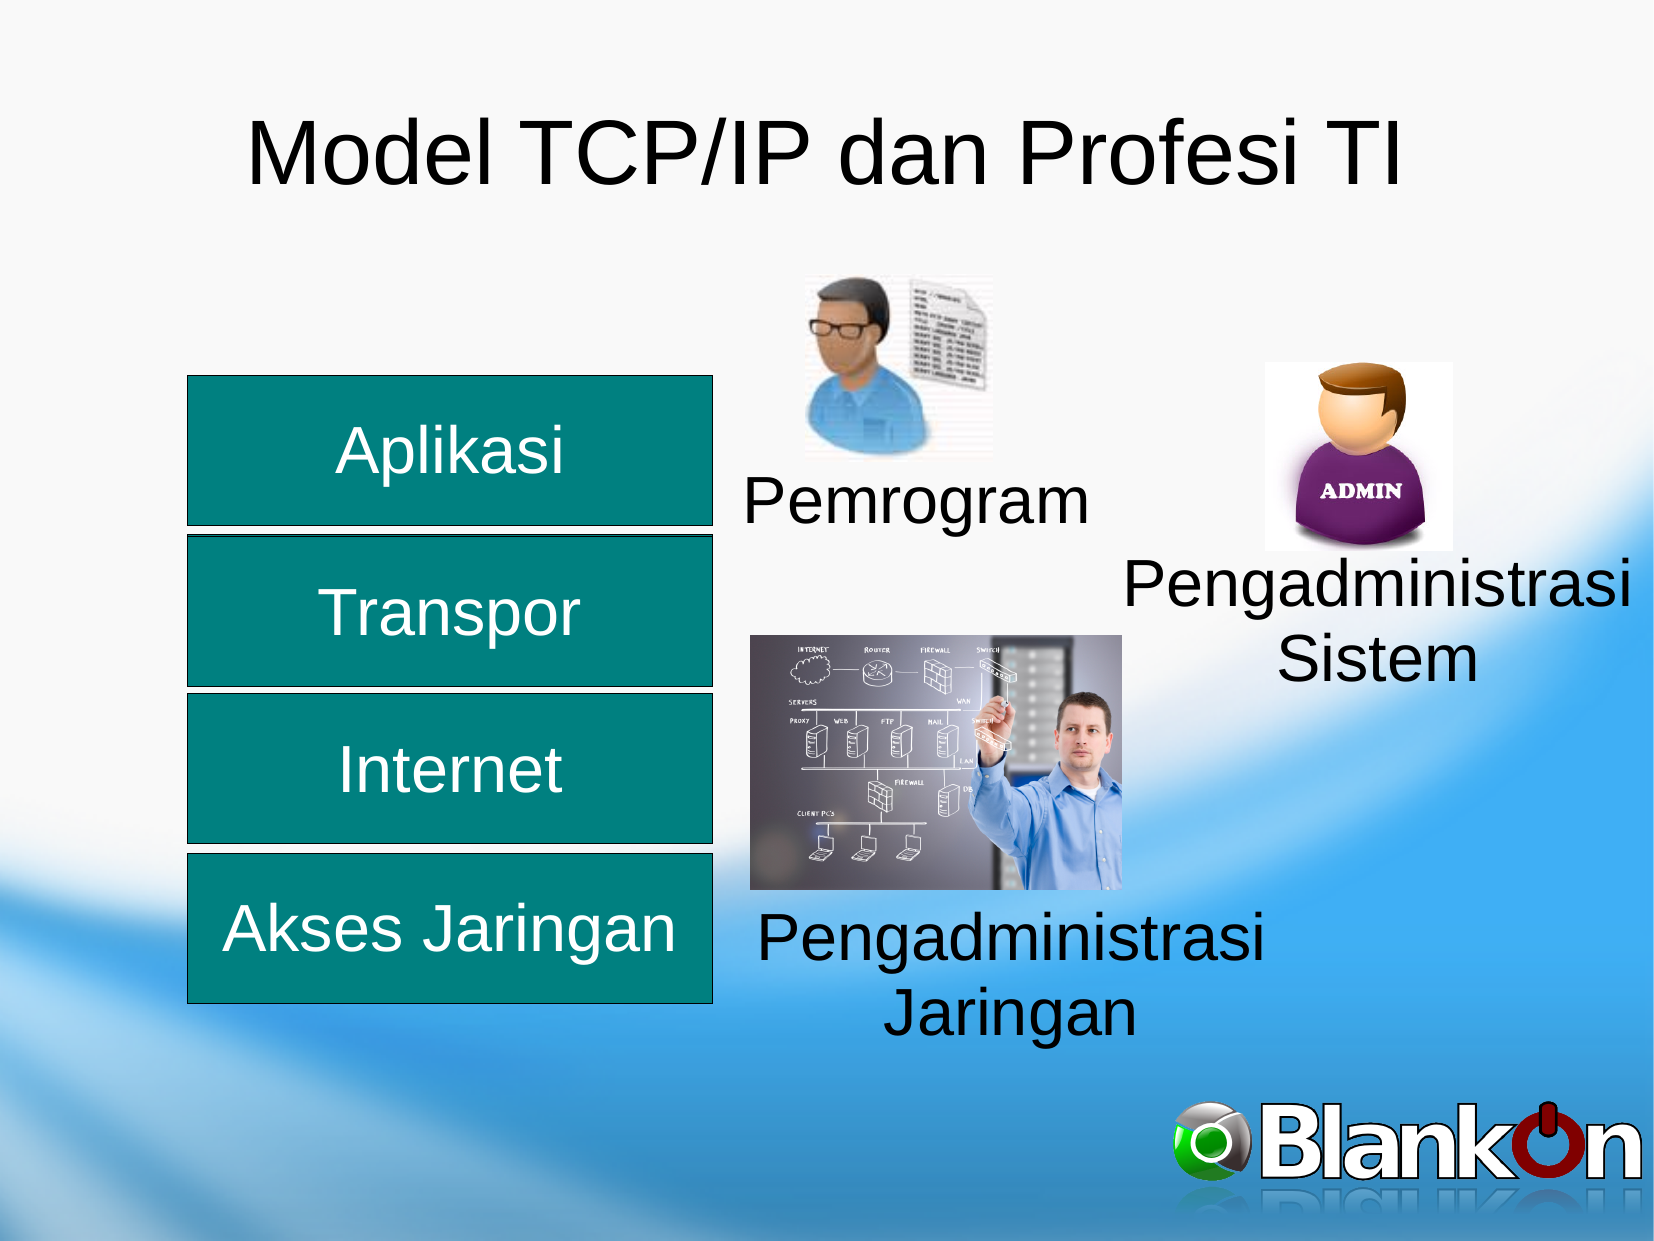

# Model TCP/IP dan Profesi TI
Aplikasi
Pemrogram
Transpor
Transpor
Pengadministrasi Sistem
Internet
Akses Jaringan
Pengadministrasi Jaringan